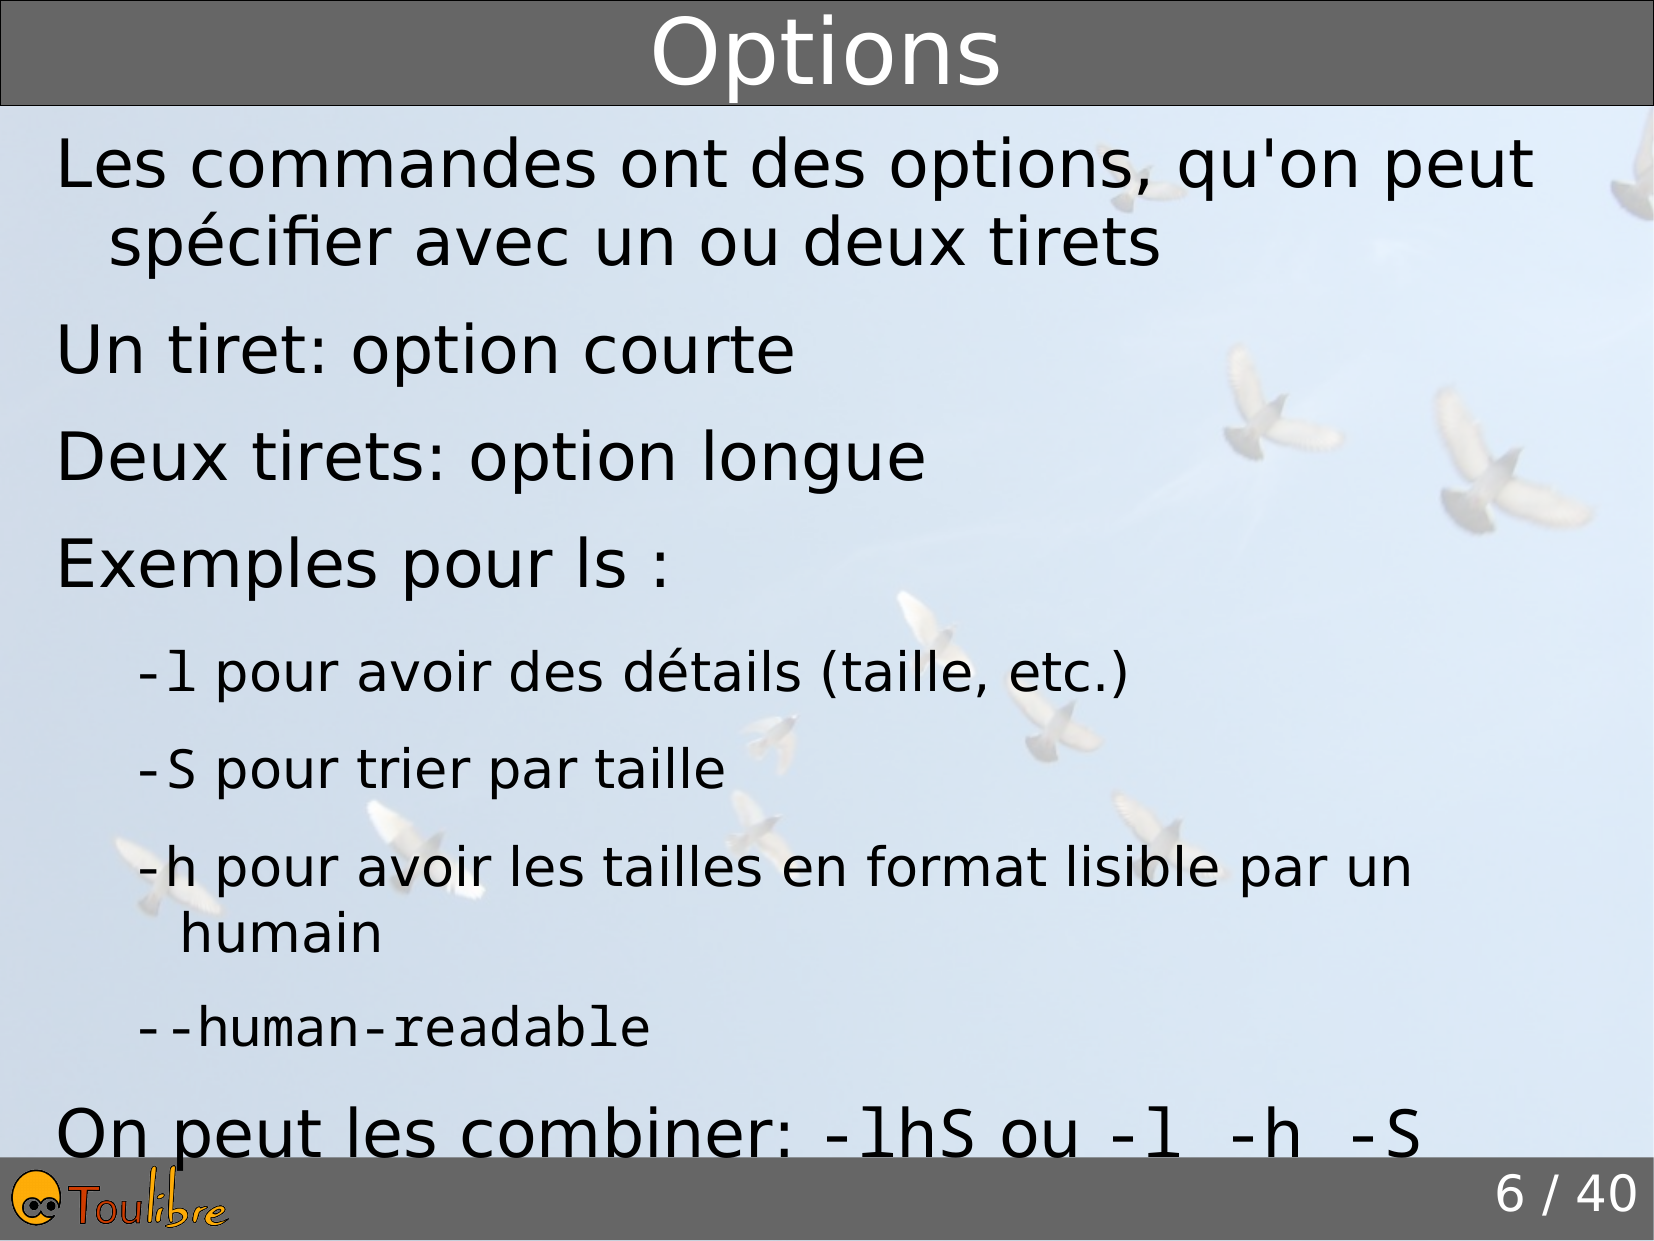

# Options
Les commandes ont des options, qu'on peut spécifier avec un ou deux tirets
Un tiret: option courte
Deux tirets: option longue
Exemples pour ls :
-l pour avoir des détails (taille, etc.)
-S pour trier par taille
-h pour avoir les tailles en format lisible par un humain
--human-readable
On peut les combiner: -lhS ou -l -h -S